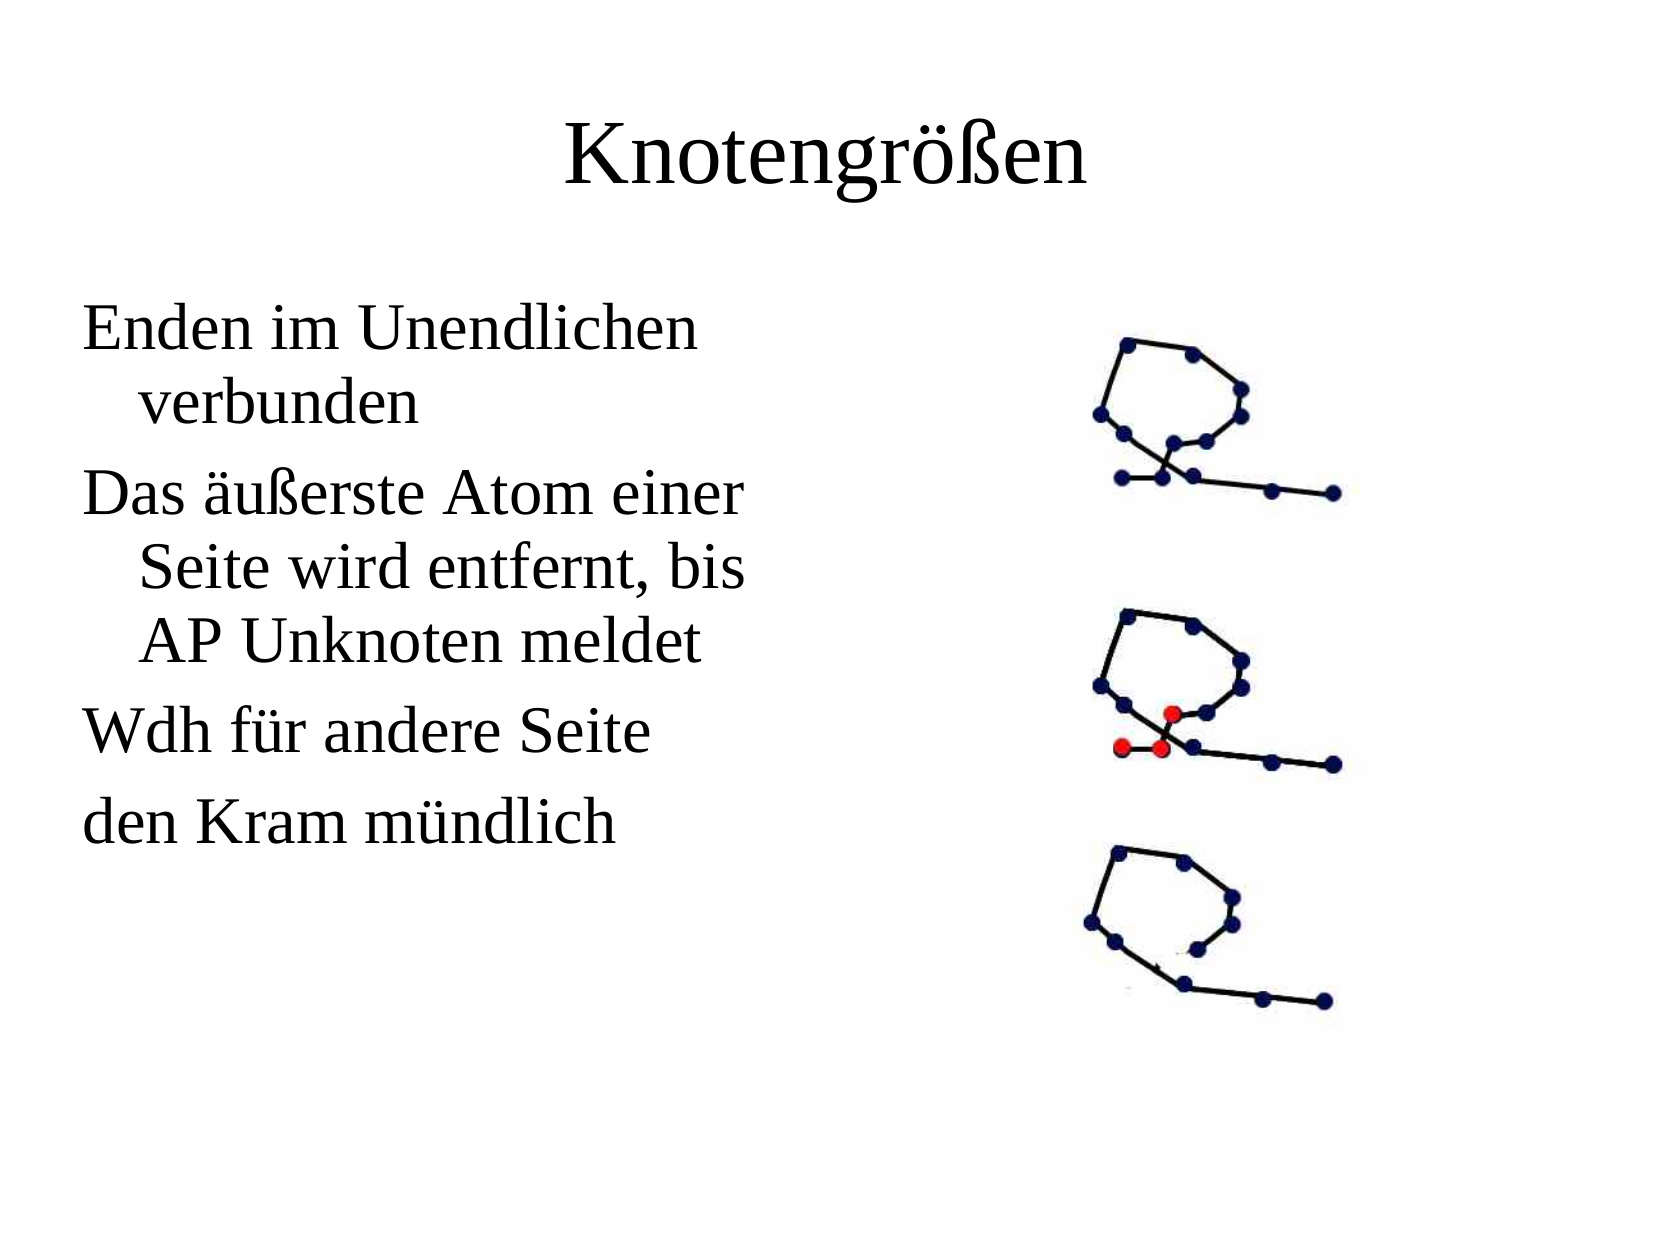

# Knotengrößen
Enden im Unendlichen verbunden
Das äußerste Atom einer Seite wird entfernt, bis AP Unknoten meldet
Wdh für andere Seite
den Kram mündlich